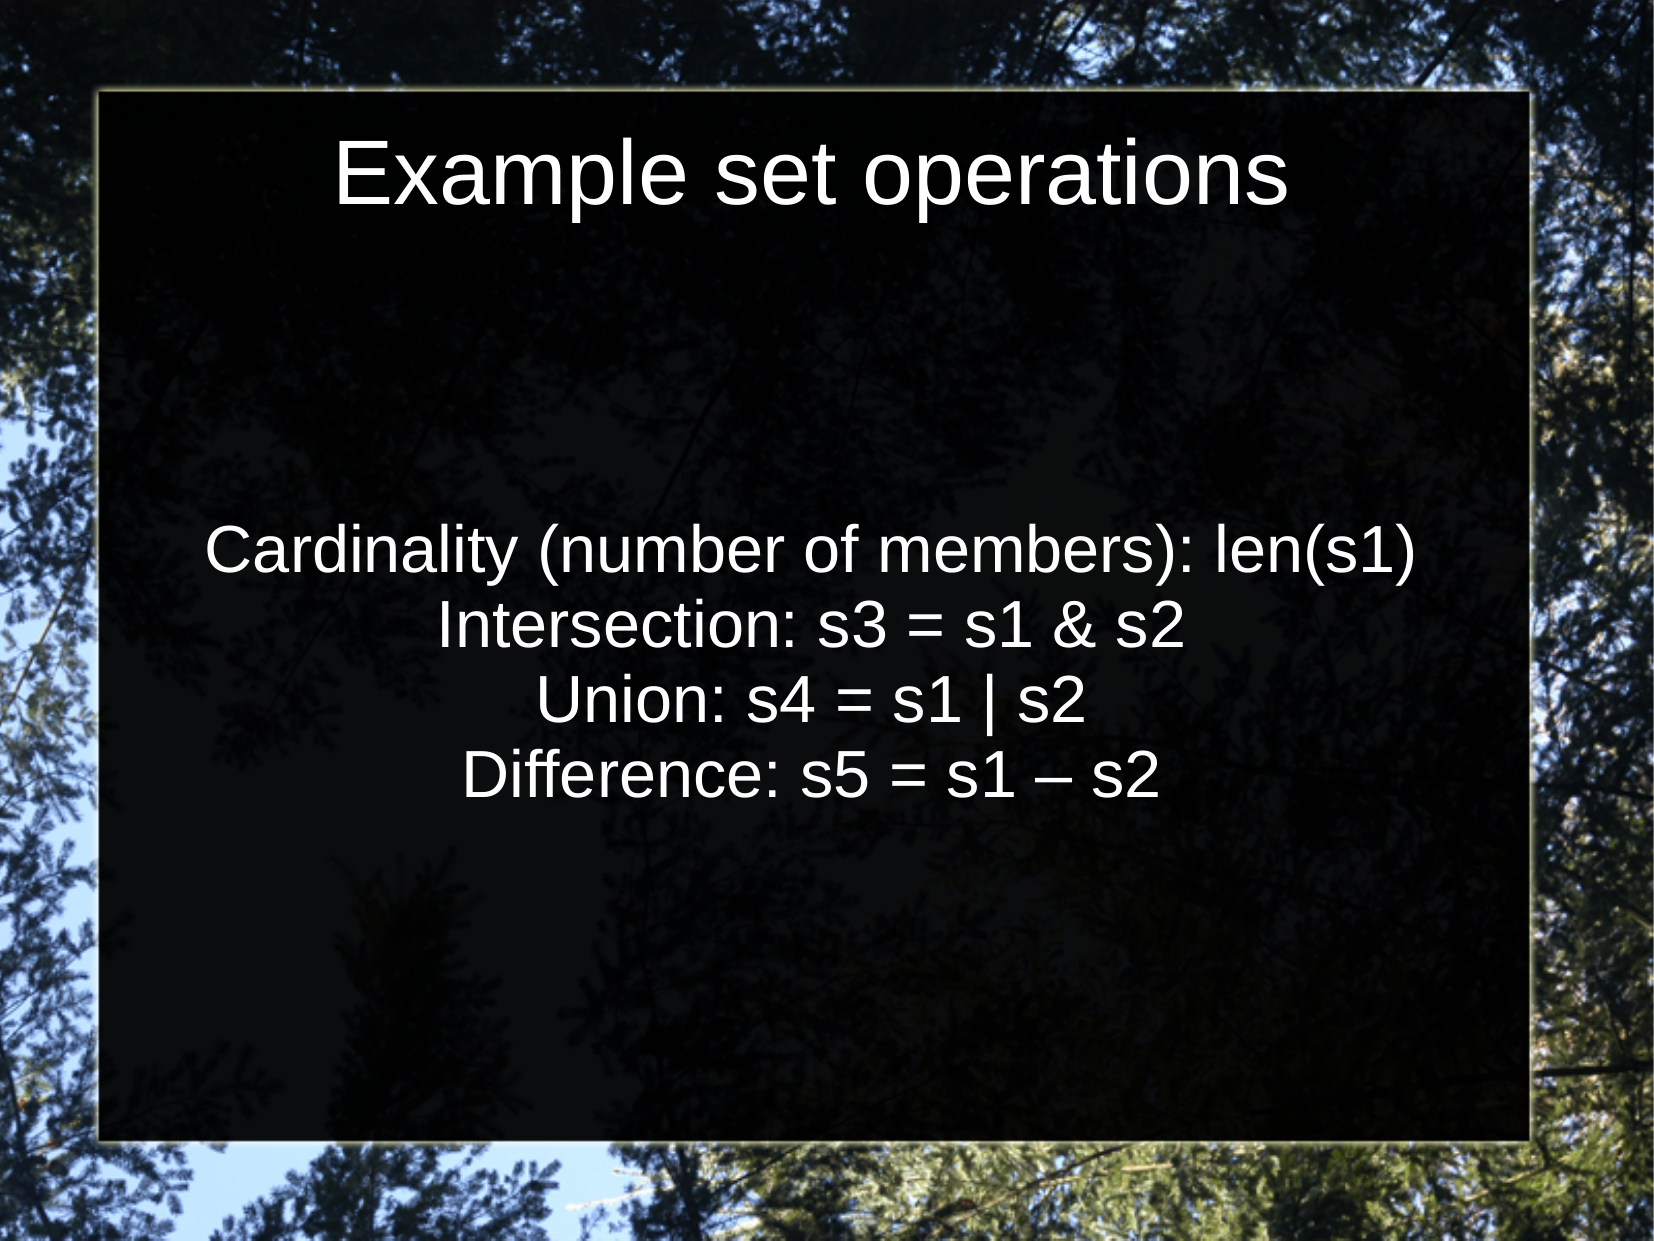

# Example set operations
Cardinality (number of members): len(s1)
Intersection: s3 = s1 & s2
Union: s4 = s1 | s2
Difference: s5 = s1 – s2